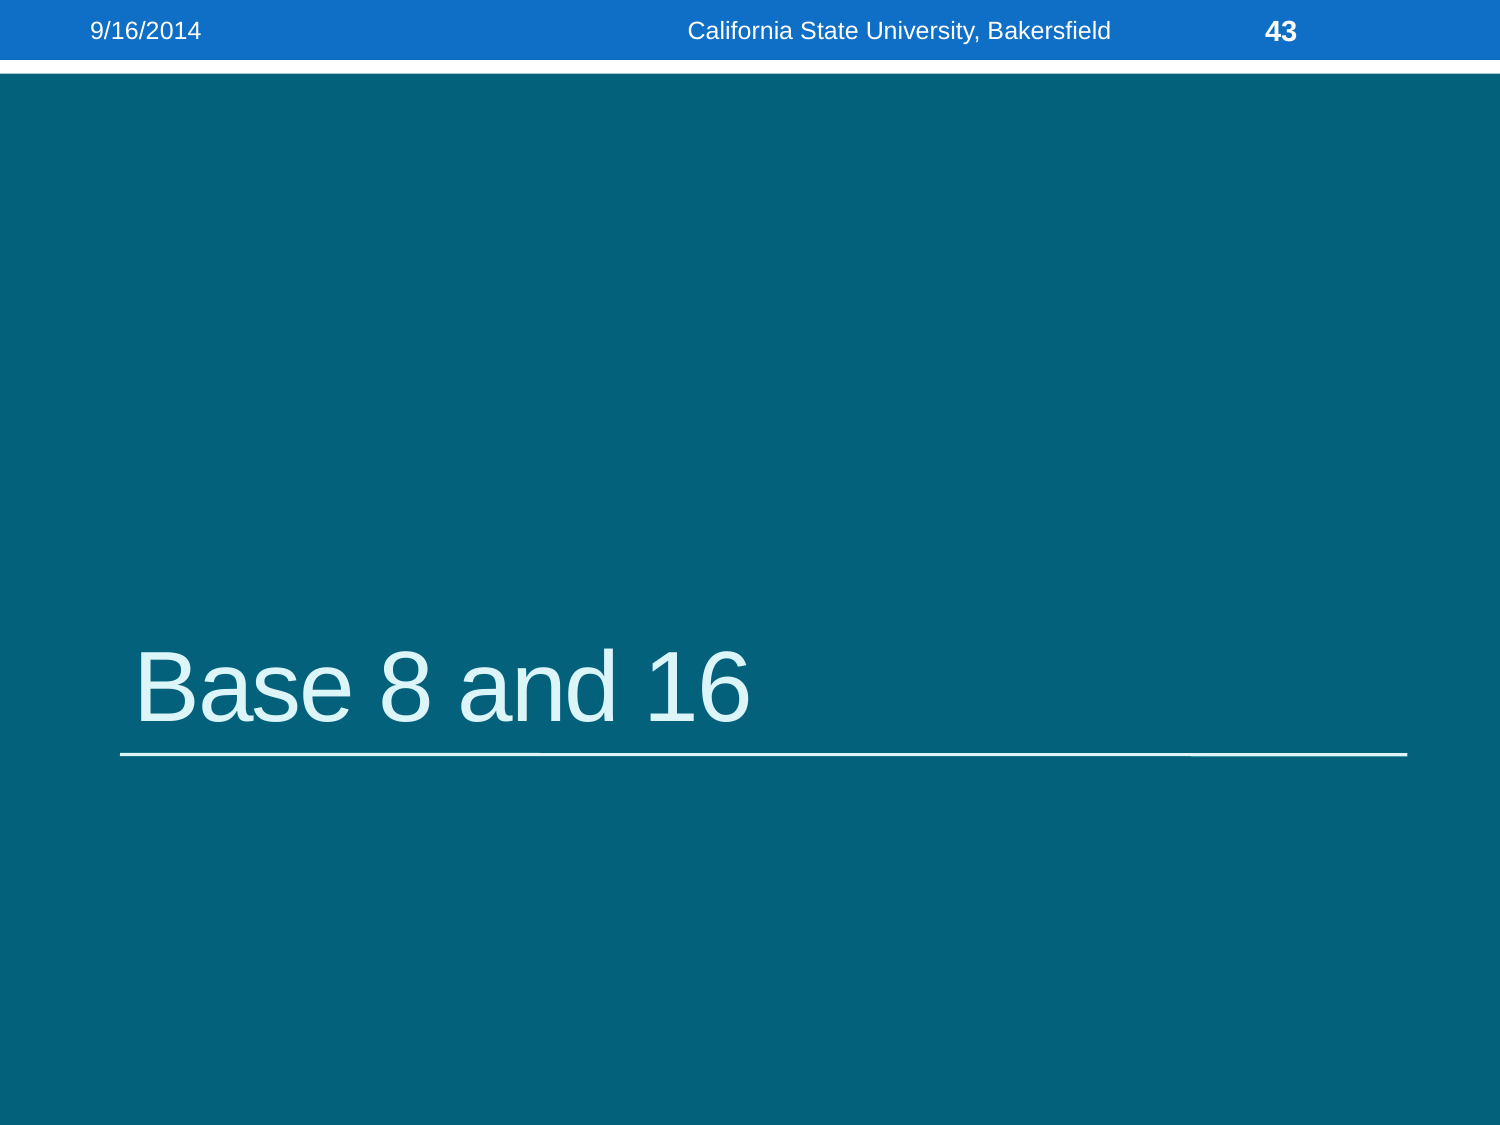

9/16/2014
California State University, Bakersfield
# Base 8 and 16